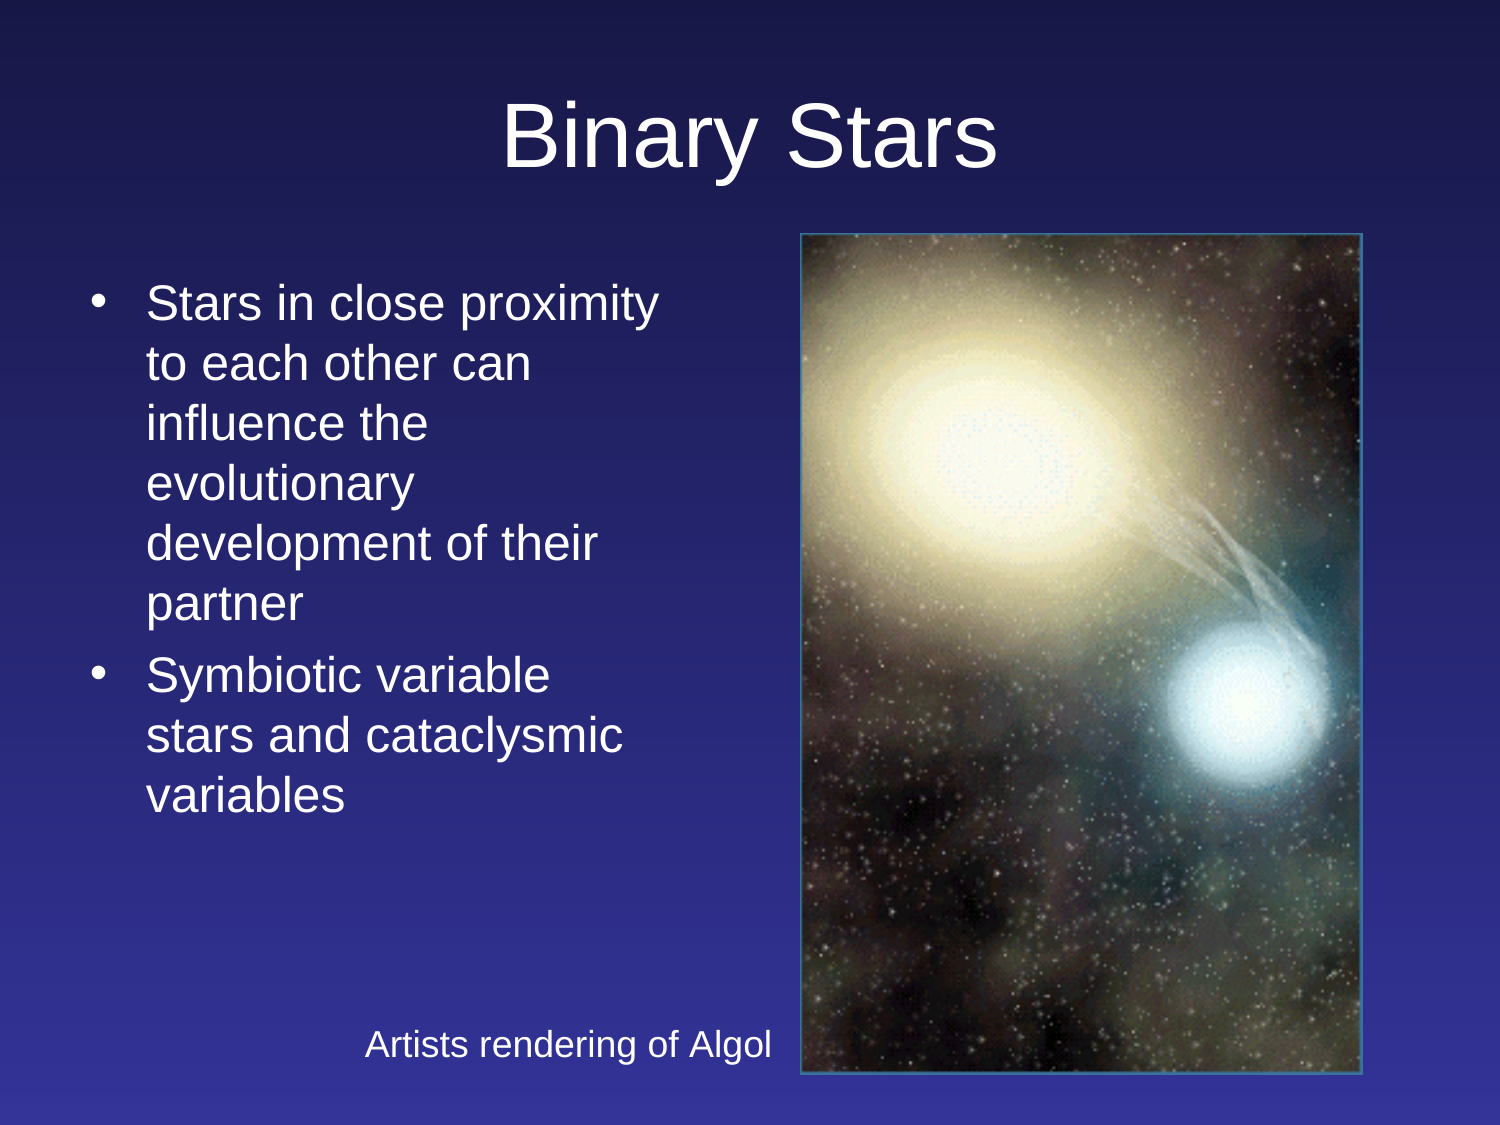

# Binary Stars
Stars in close proximity to each other can influence the evolutionary development of their partner
Symbiotic variable stars and cataclysmic variables
Artists rendering of Algol